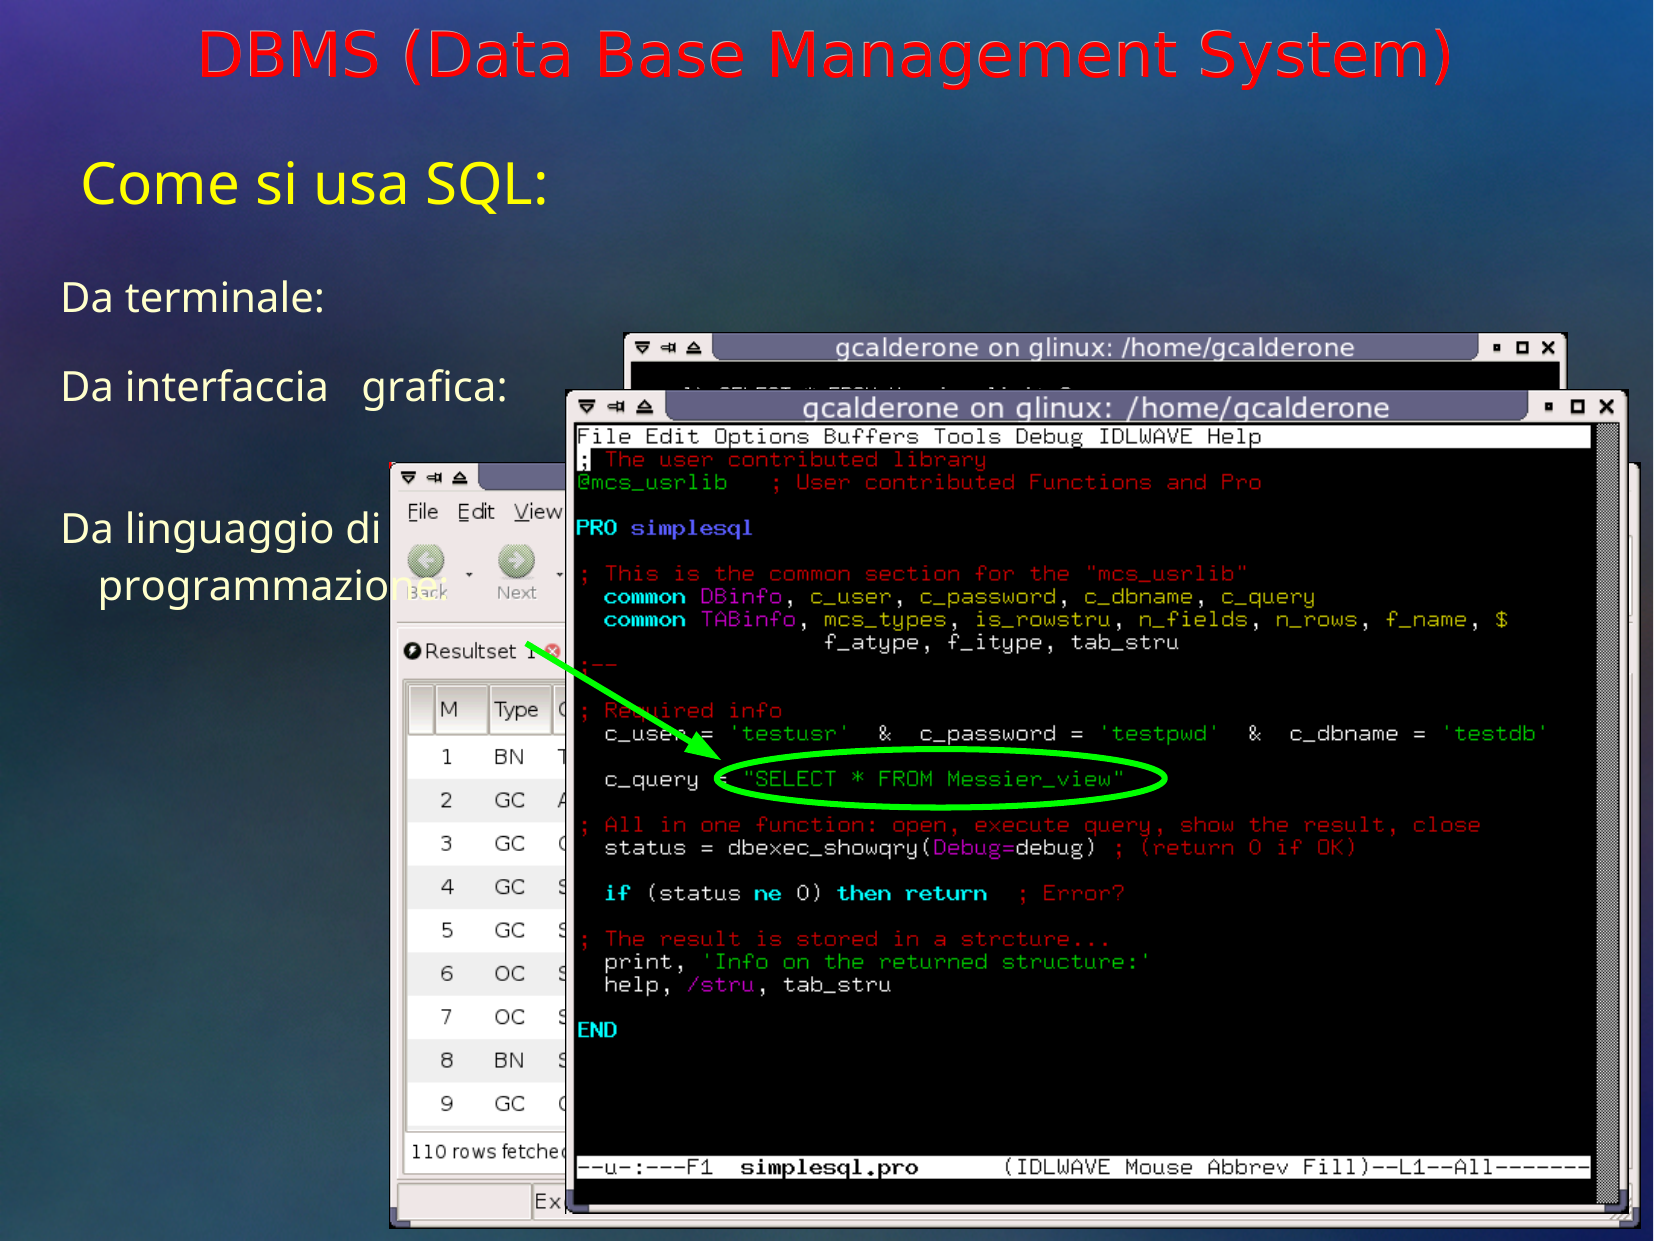

Come si usa SQL:
Da terminale:
Da interfaccia grafica:
Da linguaggio di programmazione: